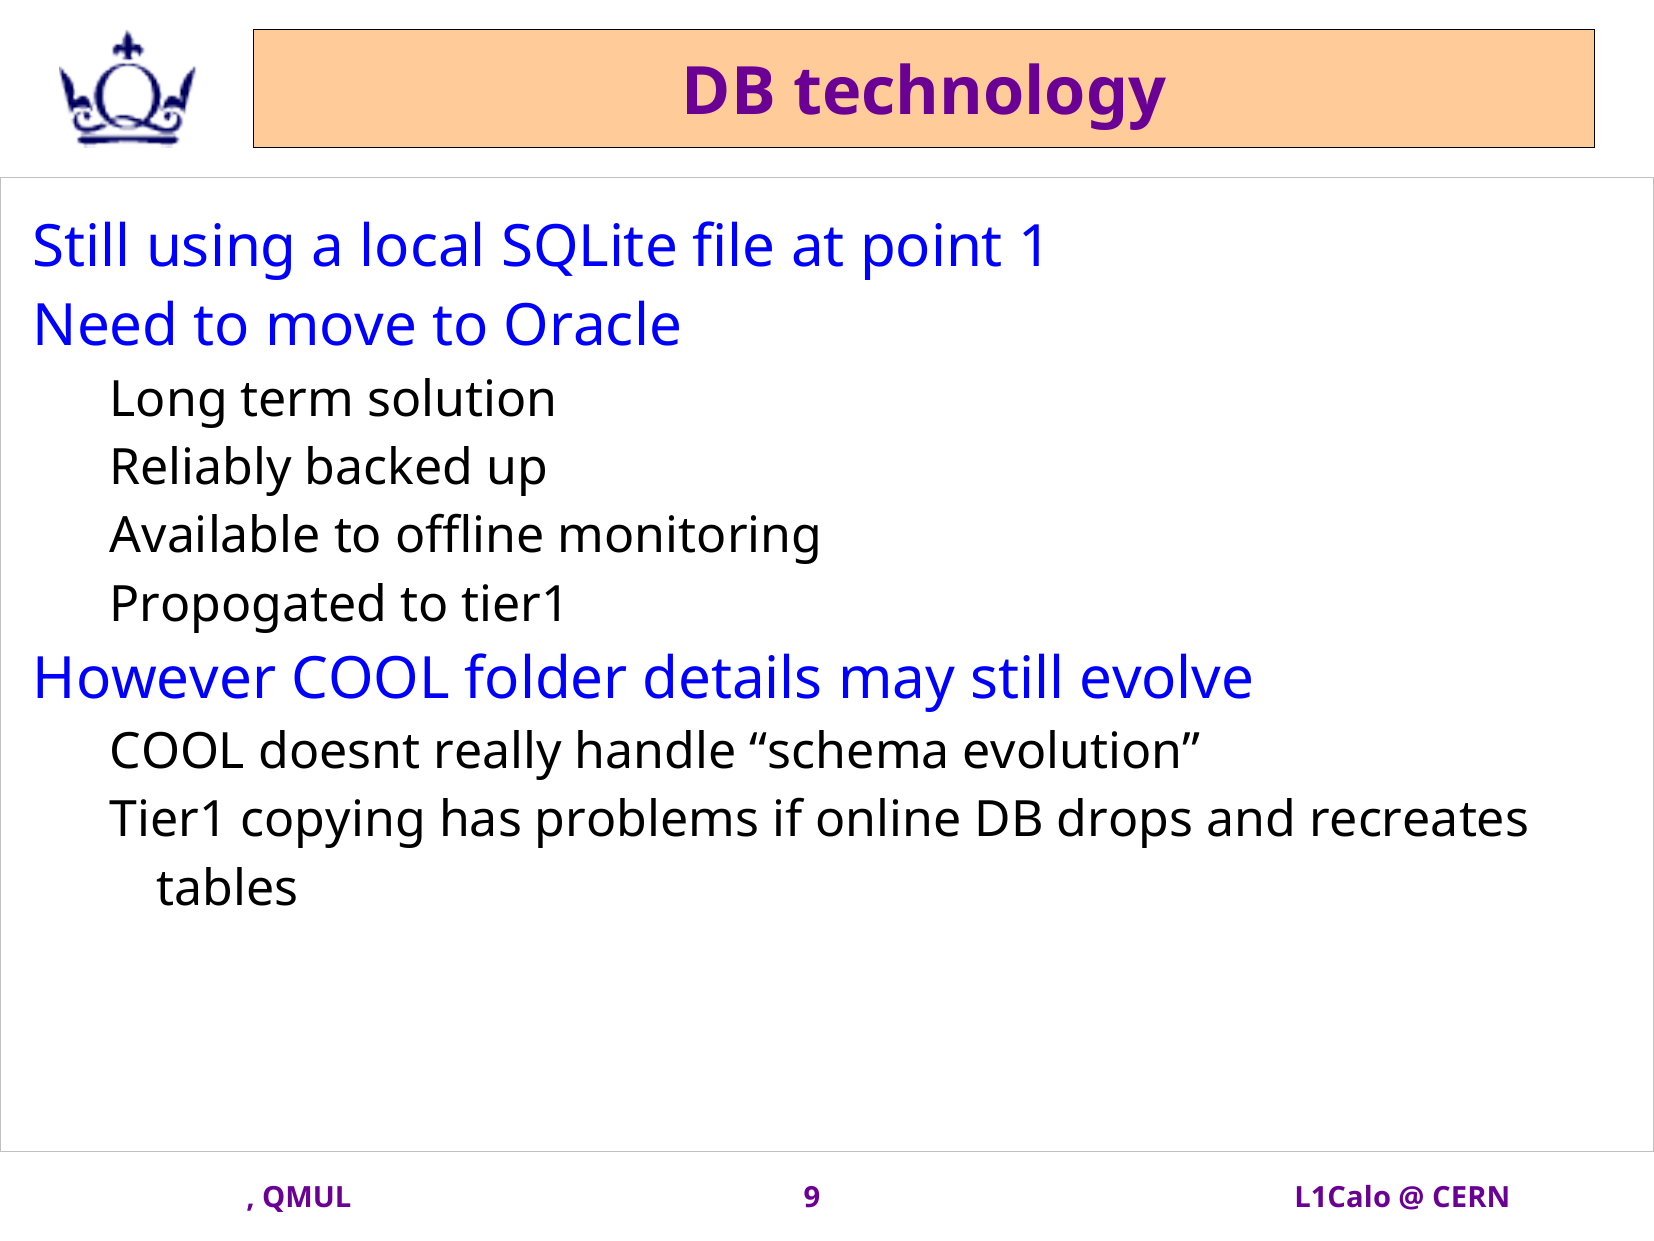

# DB technology
Still using a local SQLite file at point 1
Need to move to Oracle
Long term solution
Reliably backed up
Available to offline monitoring
Propogated to tier1
However COOL folder details may still evolve
COOL doesnt really handle “schema evolution”
Tier1 copying has problems if online DB drops and recreates tables